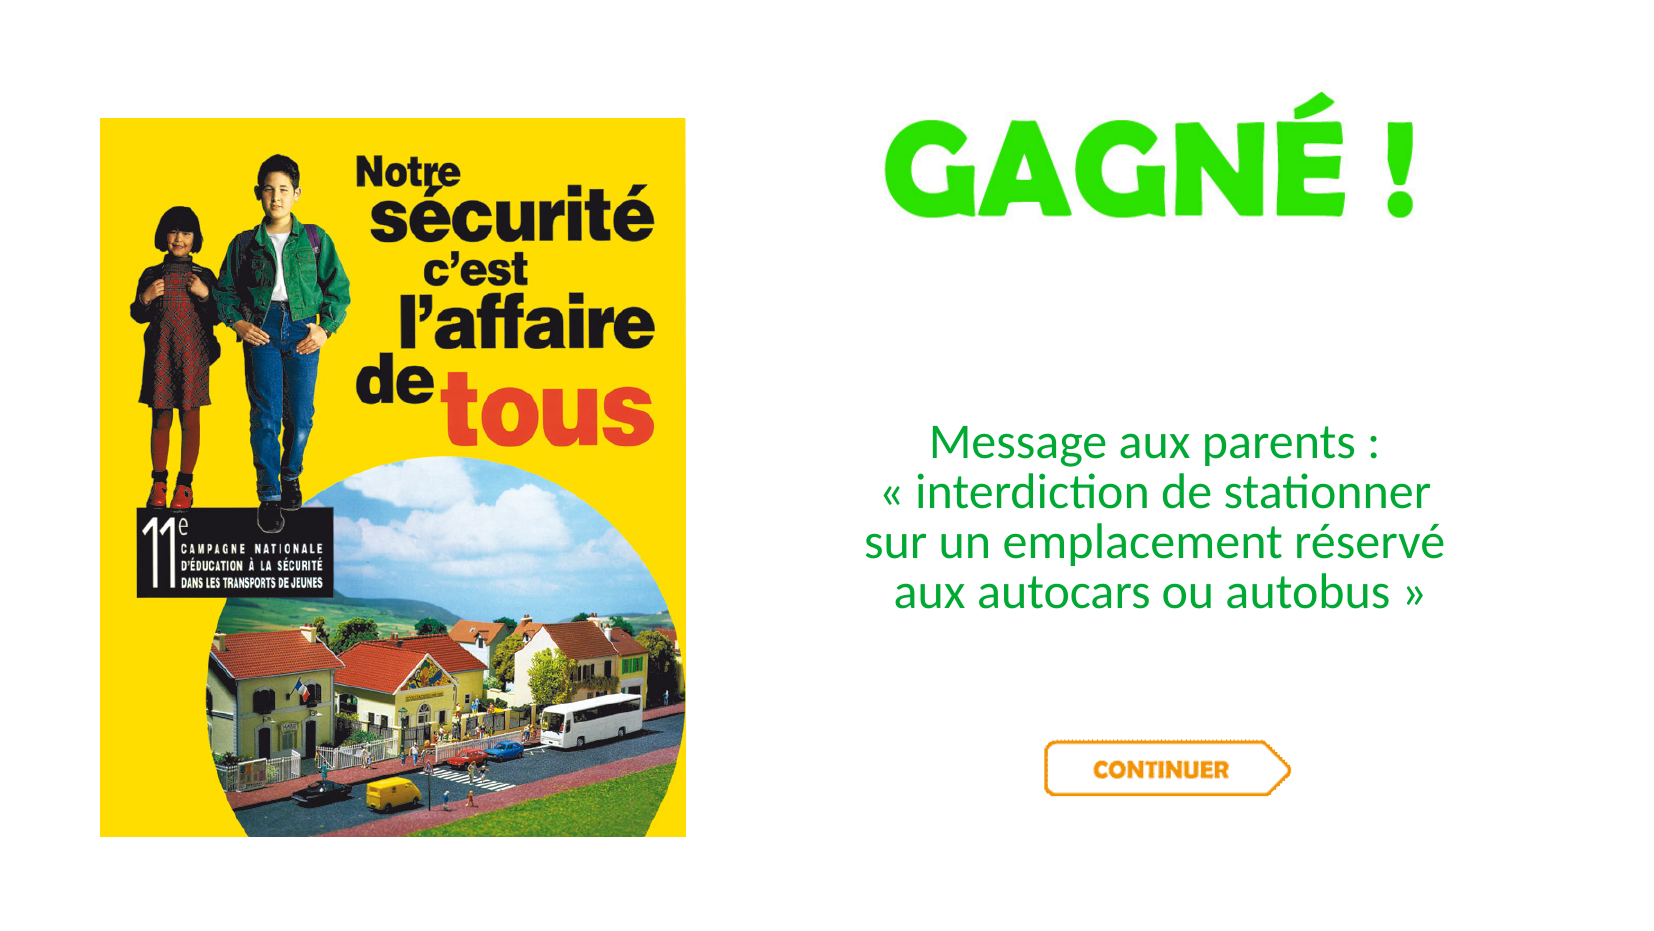

Message aux parents :
« interdiction de stationner
sur un emplacement réservé
aux autocars ou autobus »